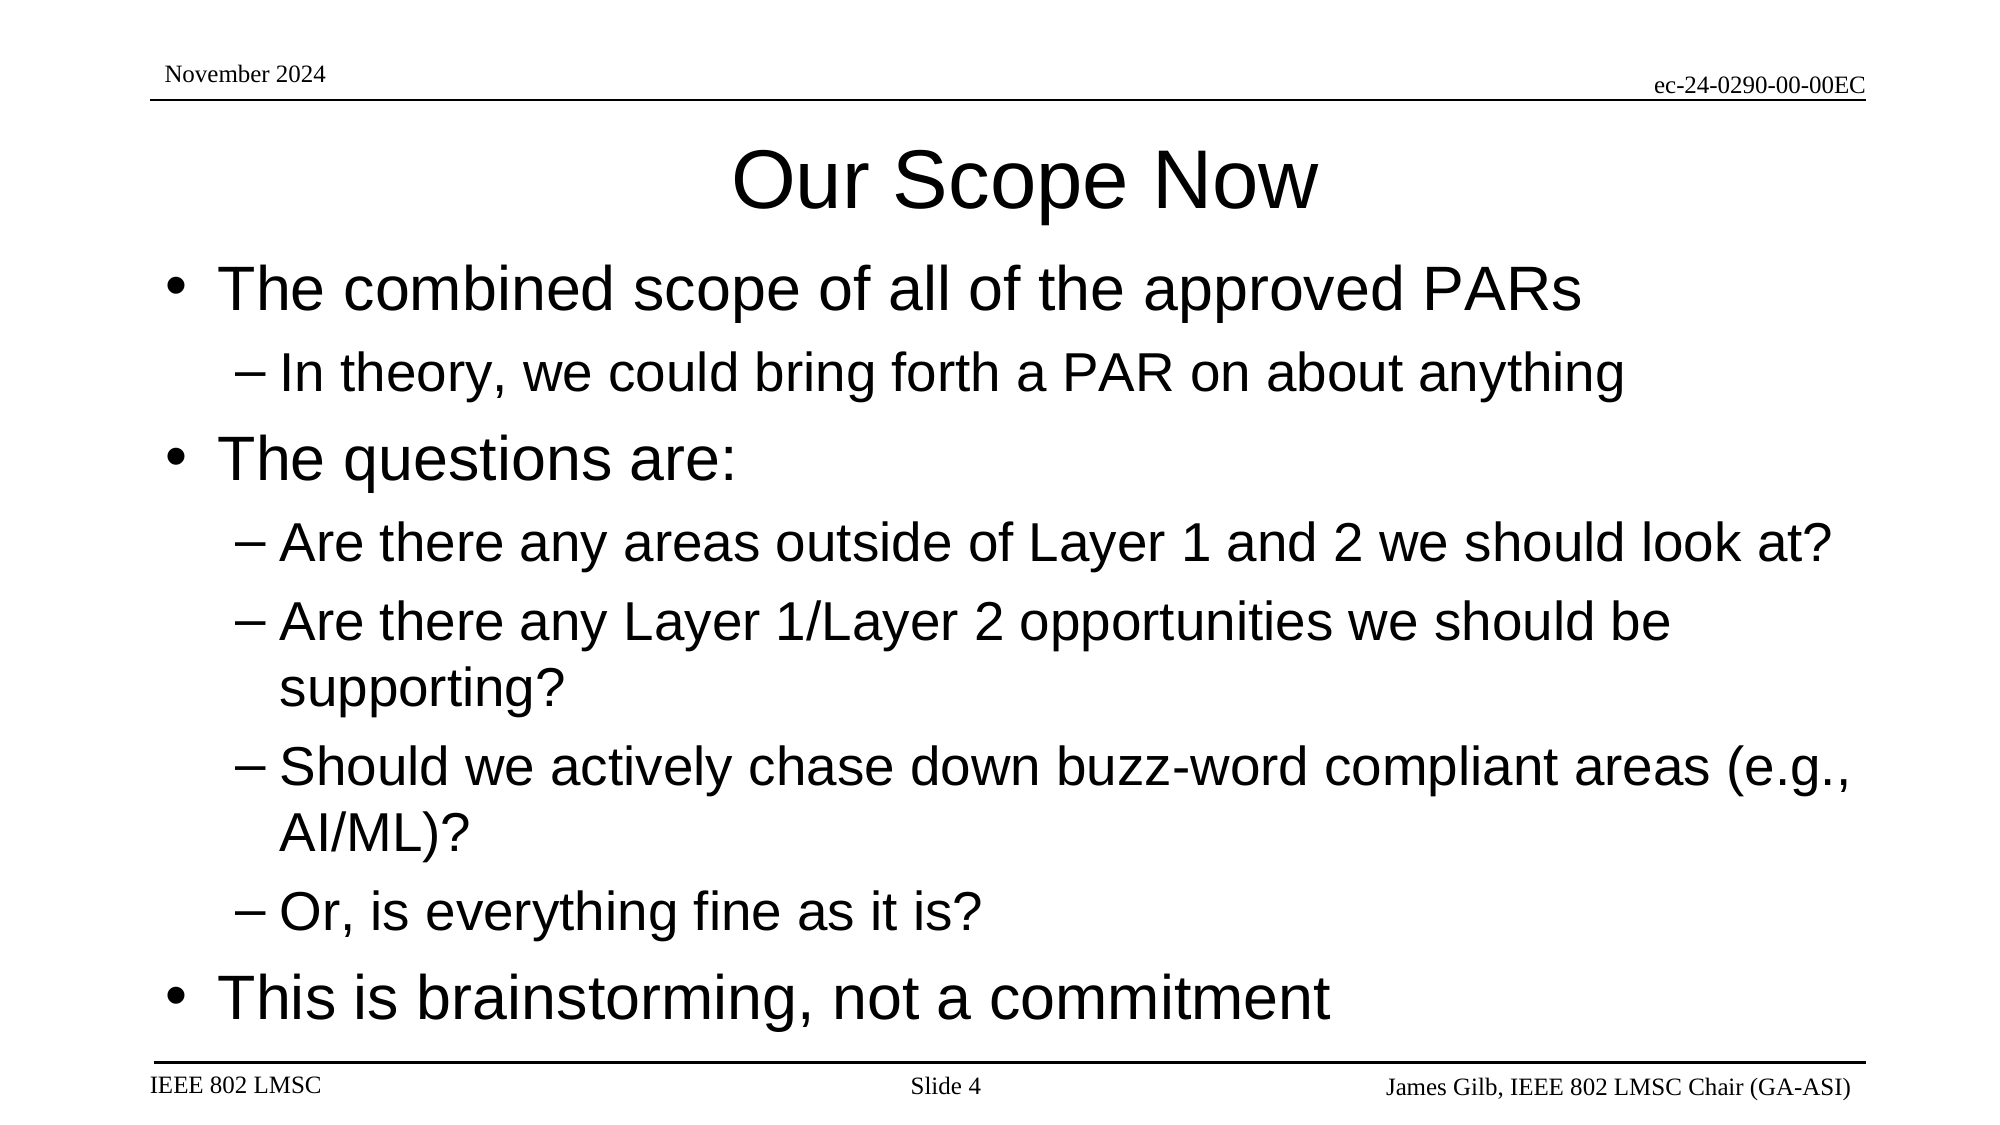

# Our Scope Now
The combined scope of all of the approved PARs
In theory, we could bring forth a PAR on about anything
The questions are:
Are there any areas outside of Layer 1 and 2 we should look at?
Are there any Layer 1/Layer 2 opportunities we should be supporting?
Should we actively chase down buzz-word compliant areas (e.g., AI/ML)?
Or, is everything fine as it is?
This is brainstorming, not a commitment
4